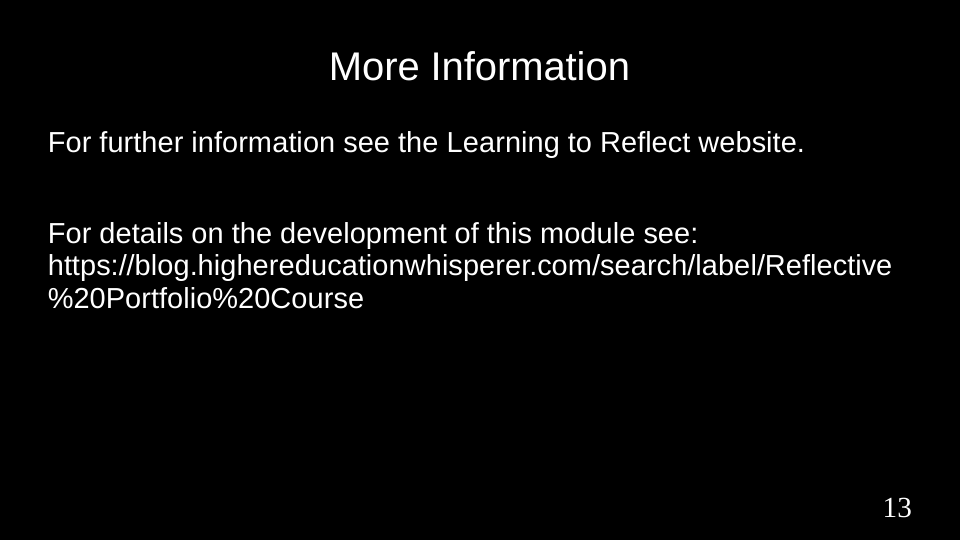

# More Information
For further information see the Learning to Reflect website.
For details on the development of this module see: https://blog.highereducationwhisperer.com/search/label/Reflective%20Portfolio%20Course
13